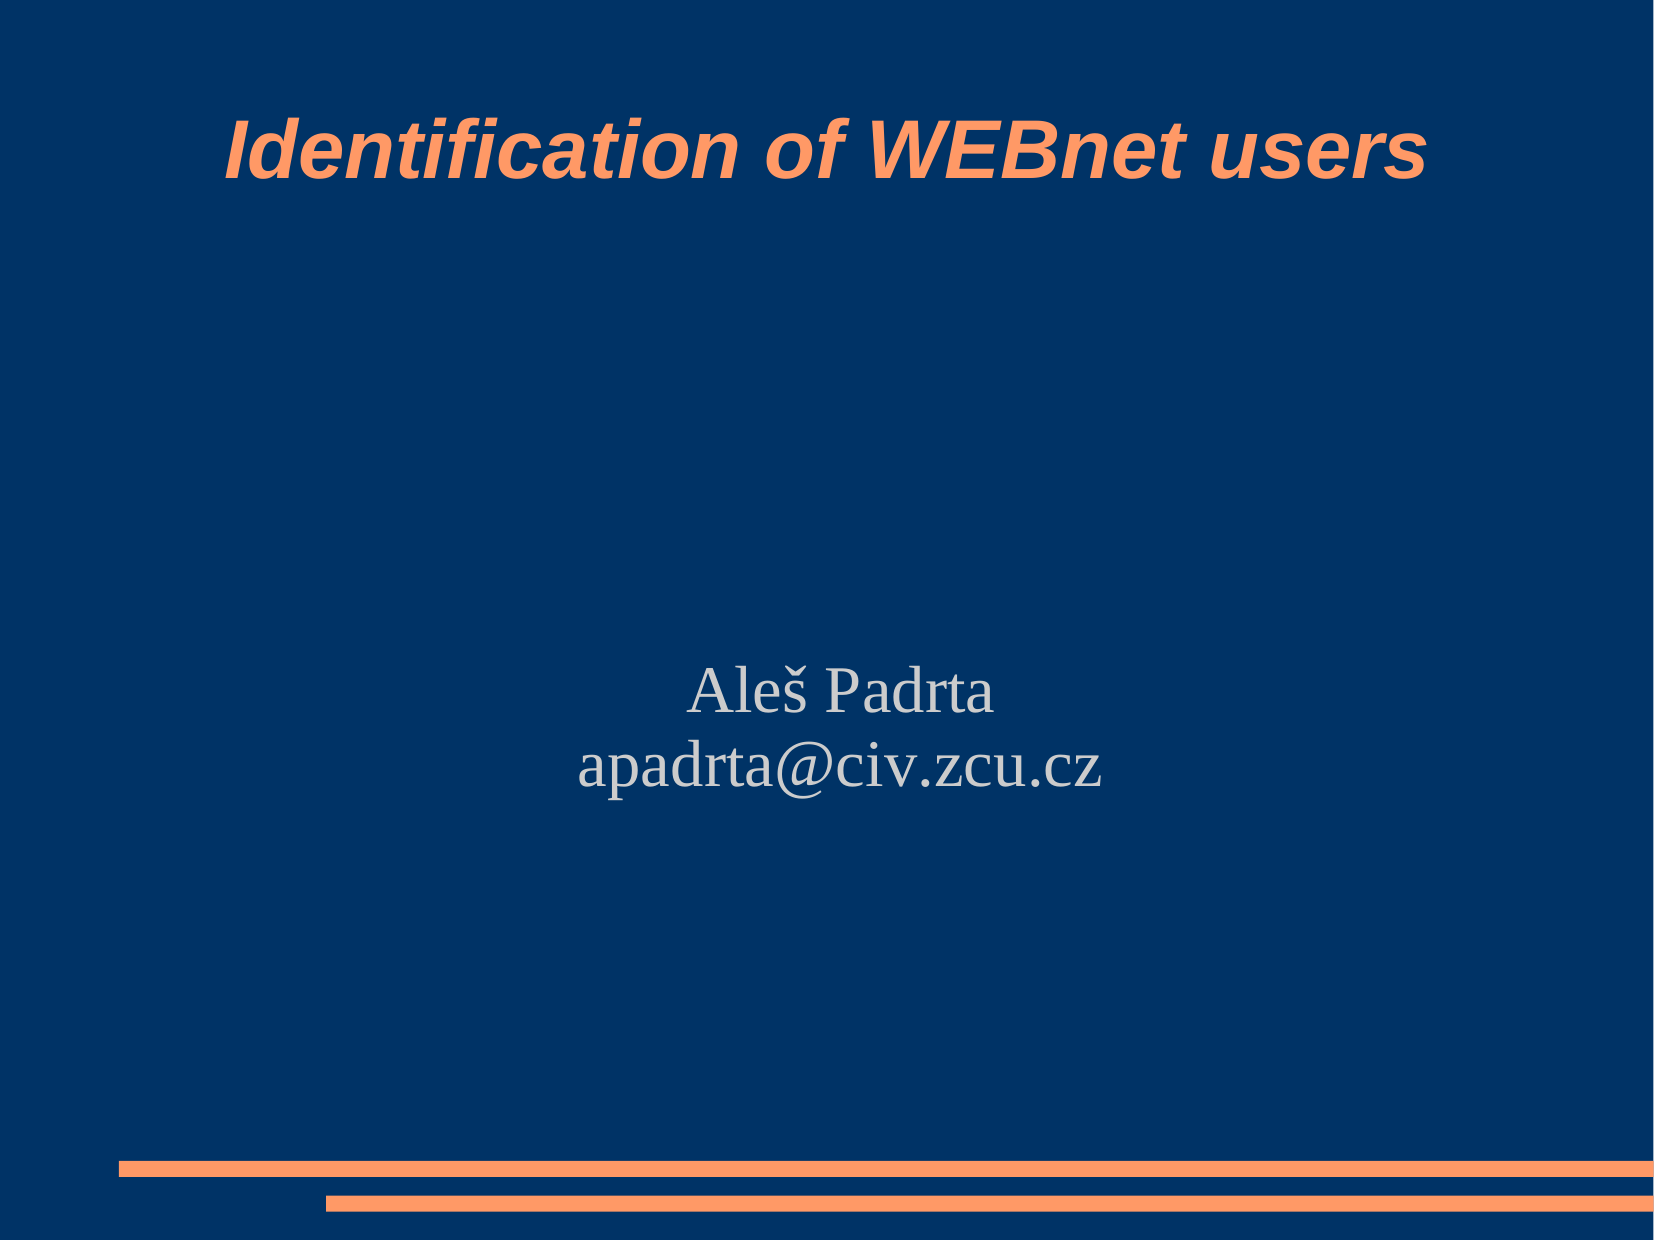

# Identification of WEBnet users
Aleš Padrta
apadrta@civ.zcu.cz